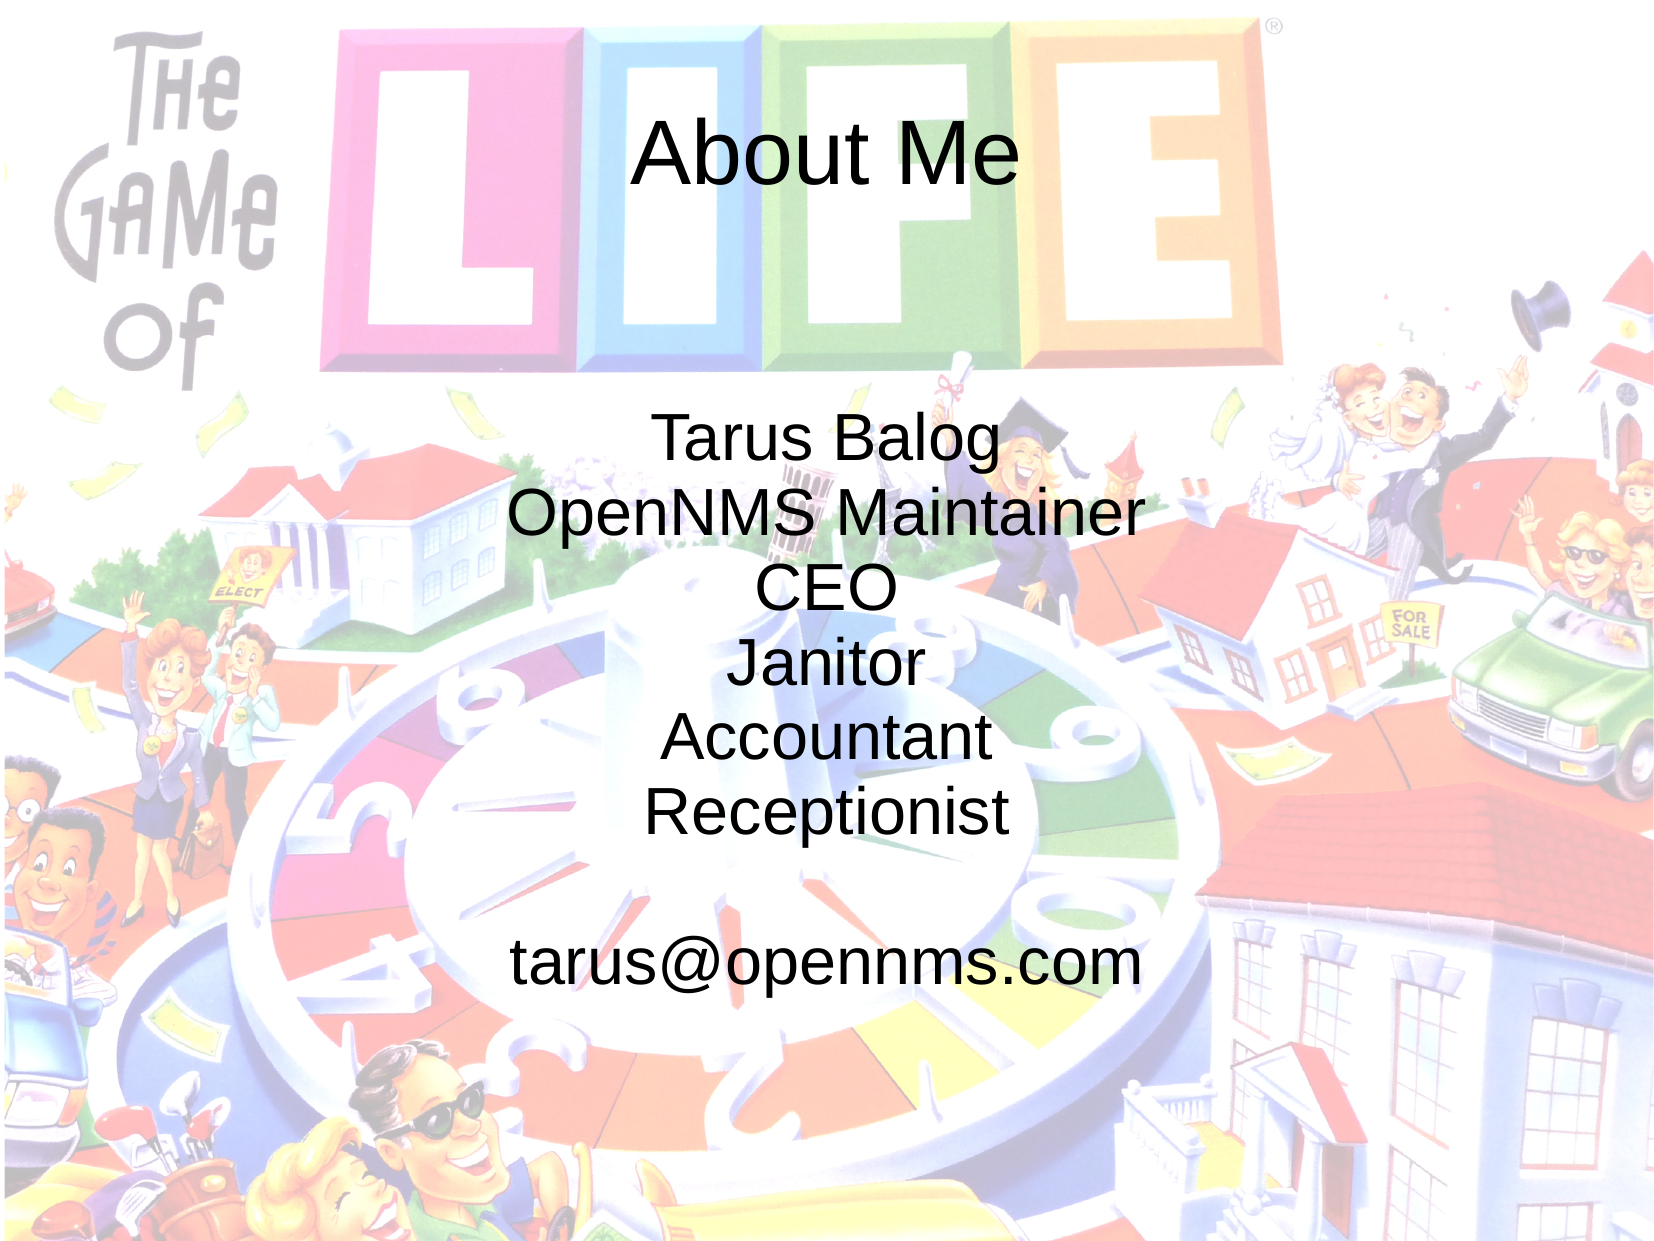

# About Me
Tarus Balog
OpenNMS Maintainer
CEO
Janitor
Accountant
Receptionist
tarus@opennms.com